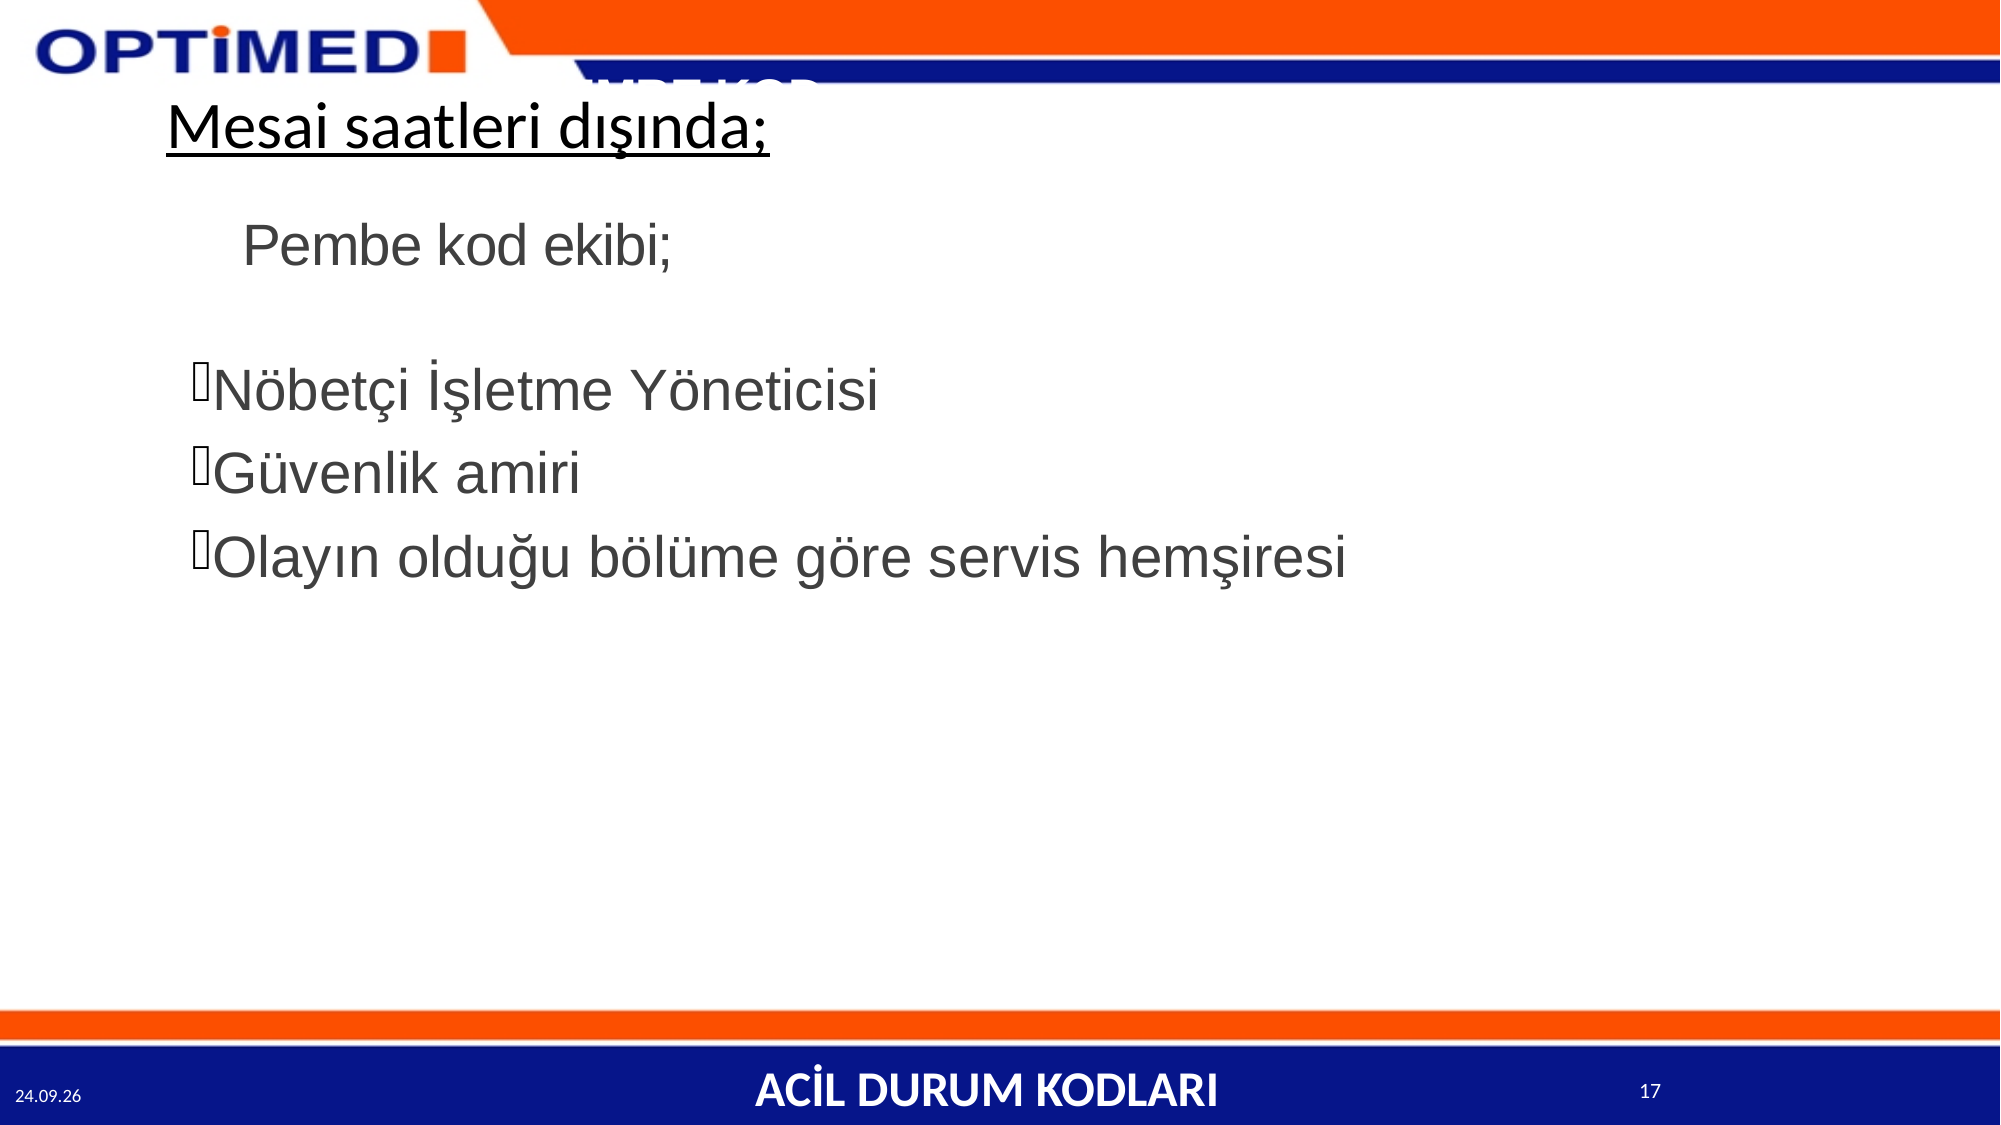

# PEMBE KOD
Mesai saatleri dışında;
Pembe kod ekibi;
Nöbetçi İşletme Yöneticisi
Güvenlik amiri
Olayın olduğu bölüme göre servis hemşiresi
ACİL DURUM KODLARI